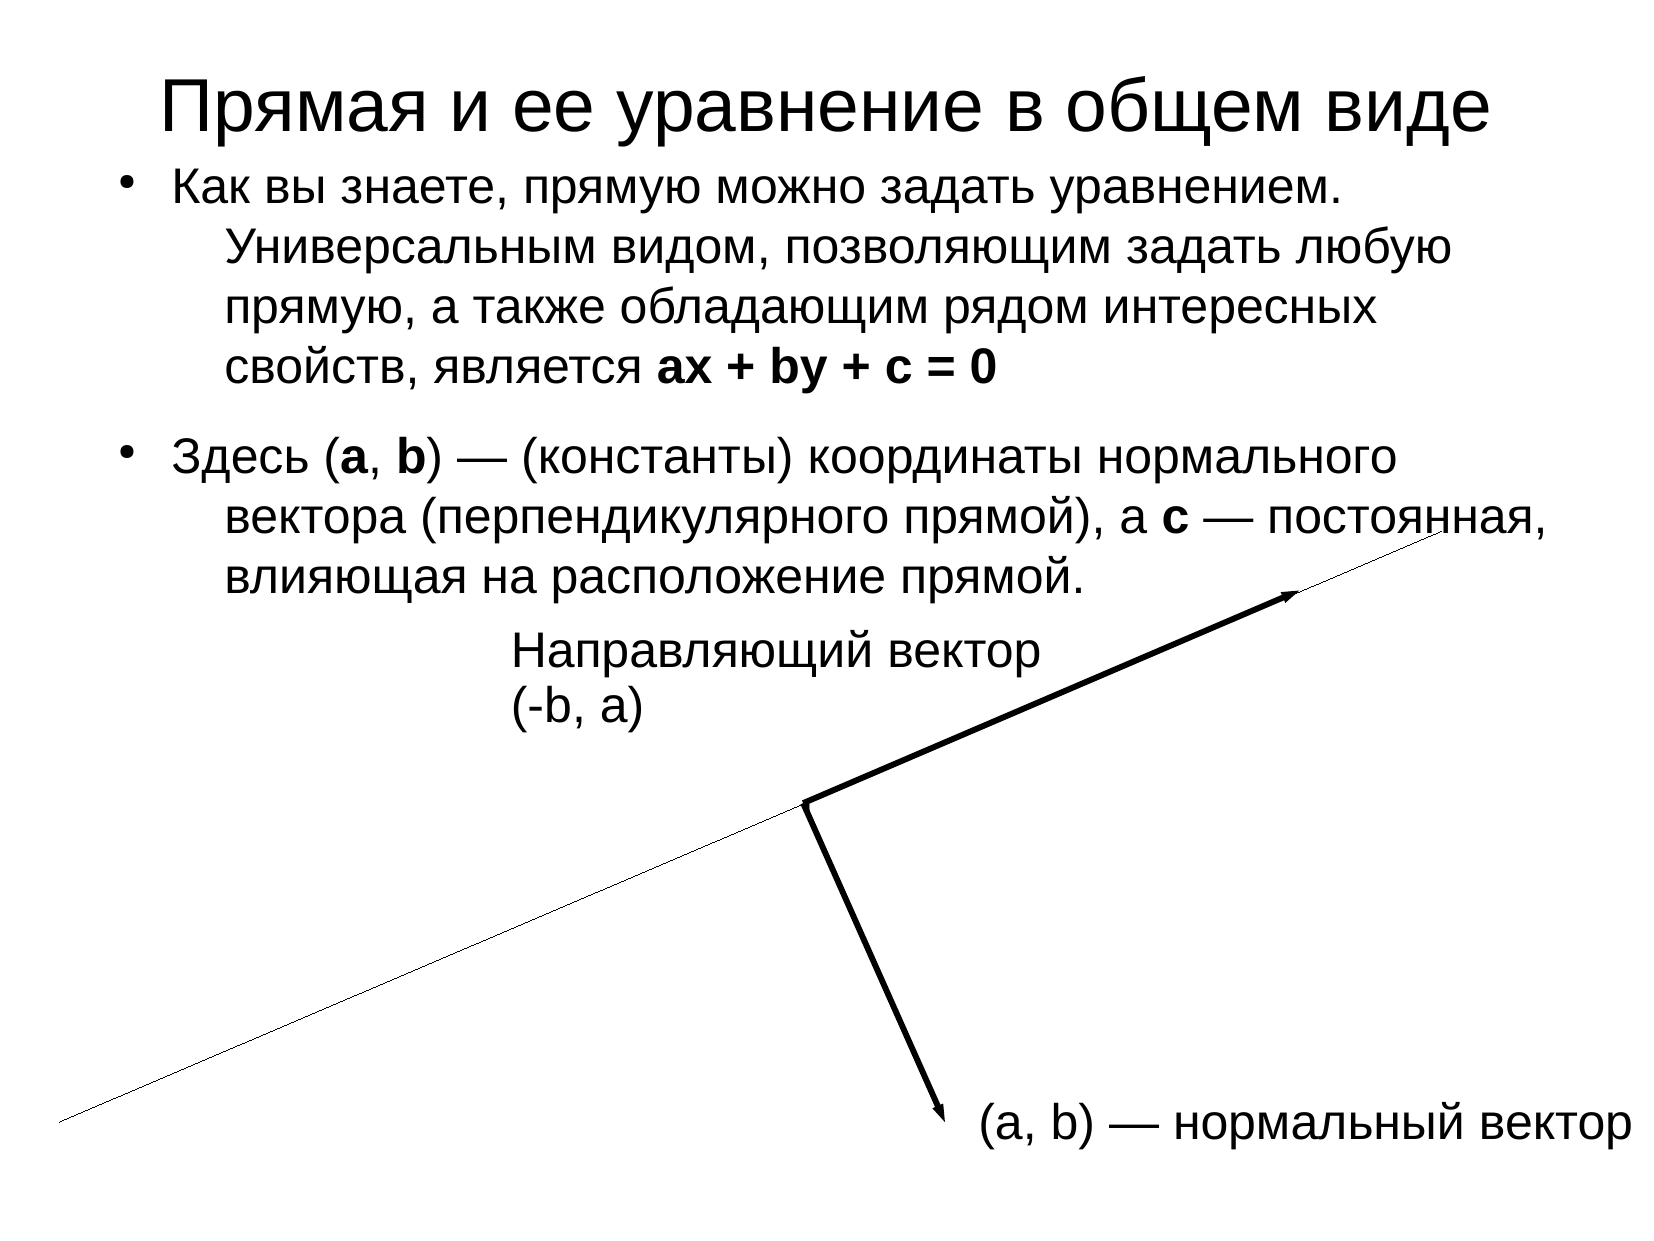

# Прямая и ее уравнение в общем виде
Как вы знаете, прямую можно задать уравнением. Универсальным видом, позволяющим задать любую прямую, а также обладающим рядом интересных свойств, является ax + by + c = 0
Здесь (a, b) — (константы) координаты нормального вектора (перпендикулярного прямой), а c — постоянная, влияющая на расположение прямой.
Направляющий вектор
(-b, a)
.
(a, b) — нормальный вектор